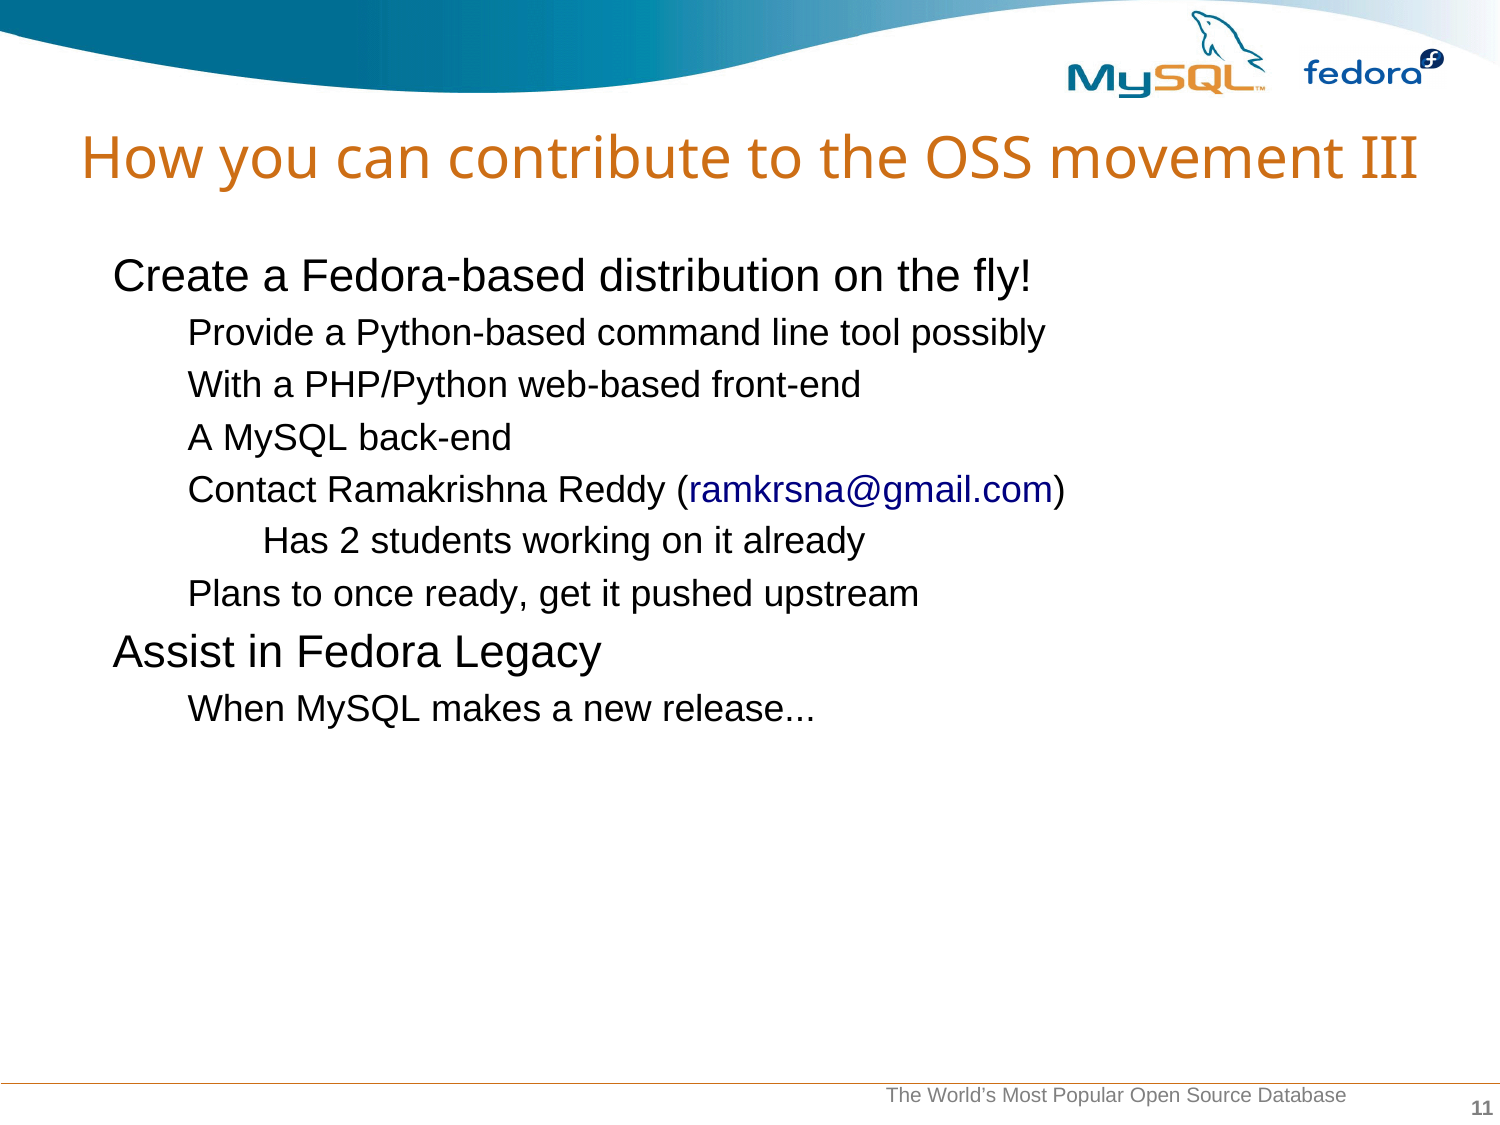

# How you can contribute to the OSS movement III
Create a Fedora-based distribution on the fly!
Provide a Python-based command line tool possibly
With a PHP/Python web-based front-end
A MySQL back-end
Contact Ramakrishna Reddy (ramkrsna@gmail.com)
Has 2 students working on it already
Plans to once ready, get it pushed upstream
Assist in Fedora Legacy
When MySQL makes a new release...